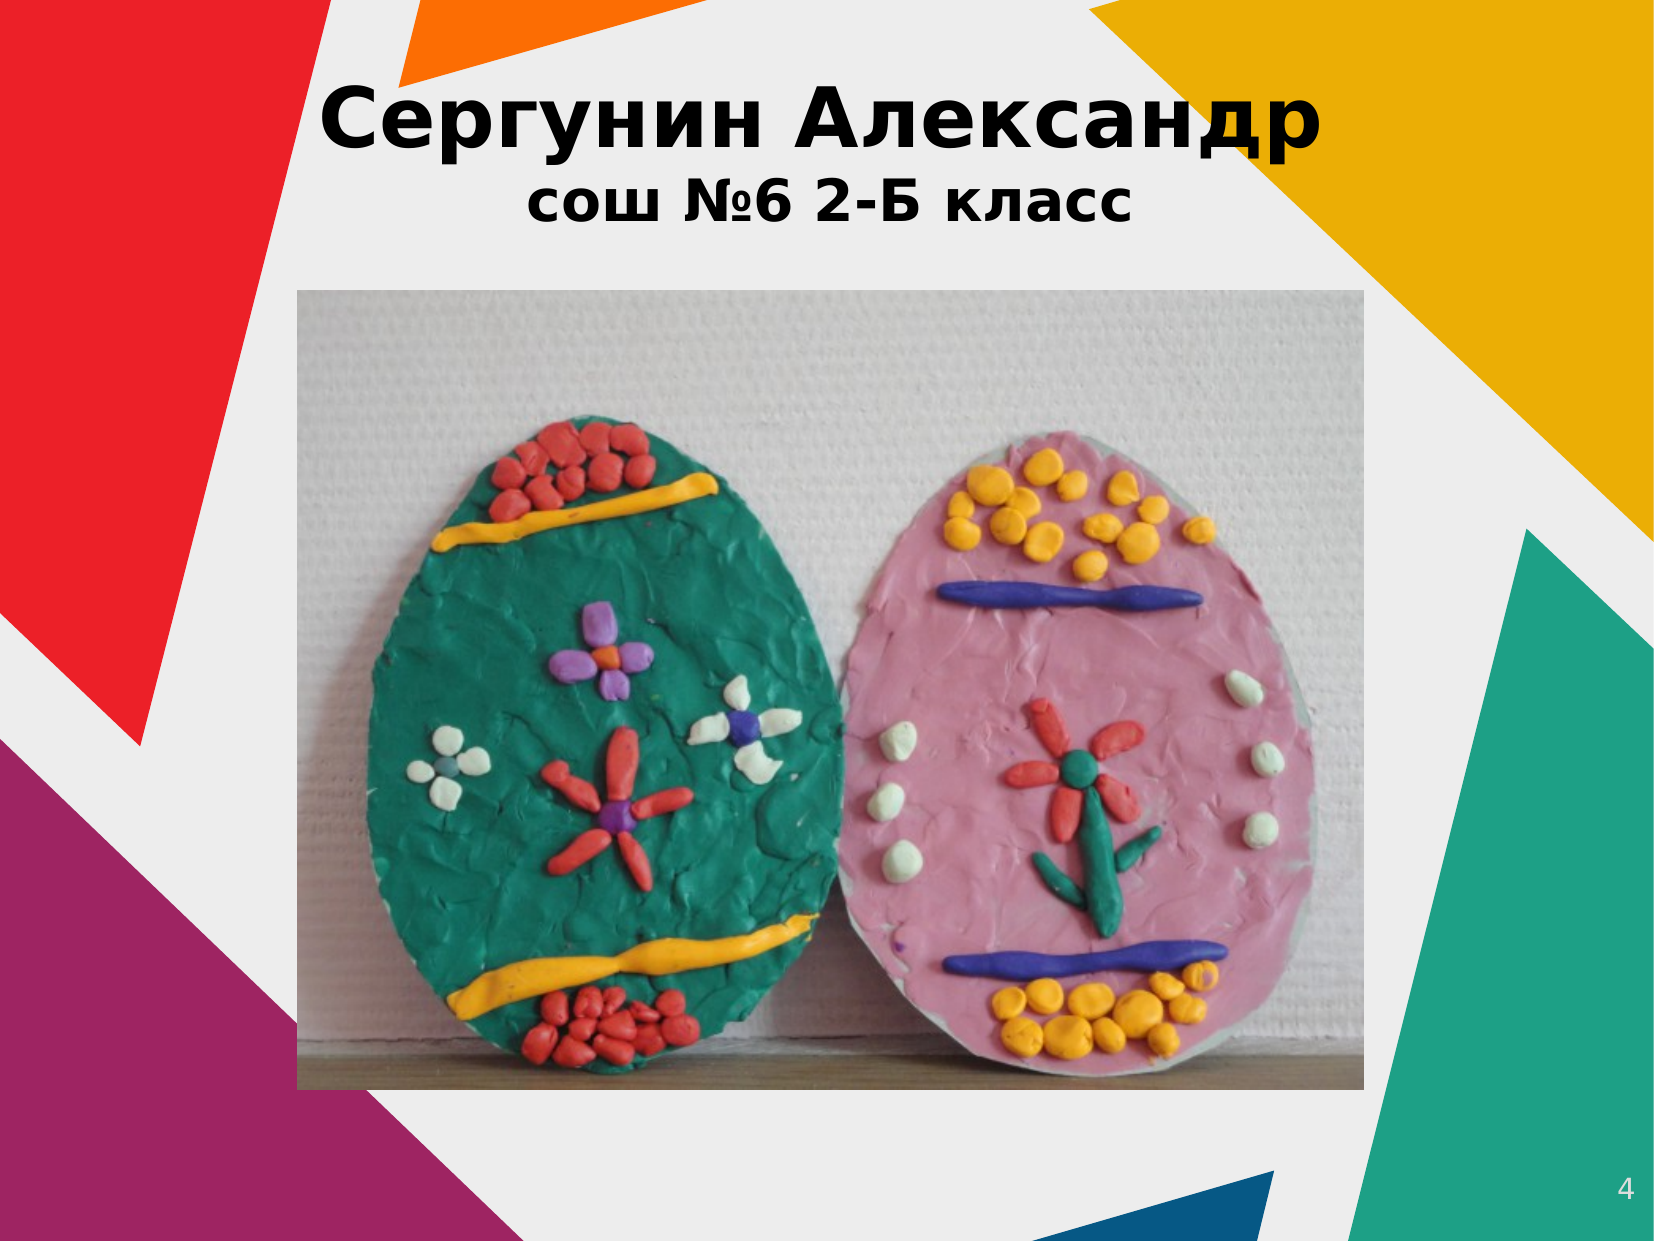

# Сергунин Александр сош №6 2-Б класс
4